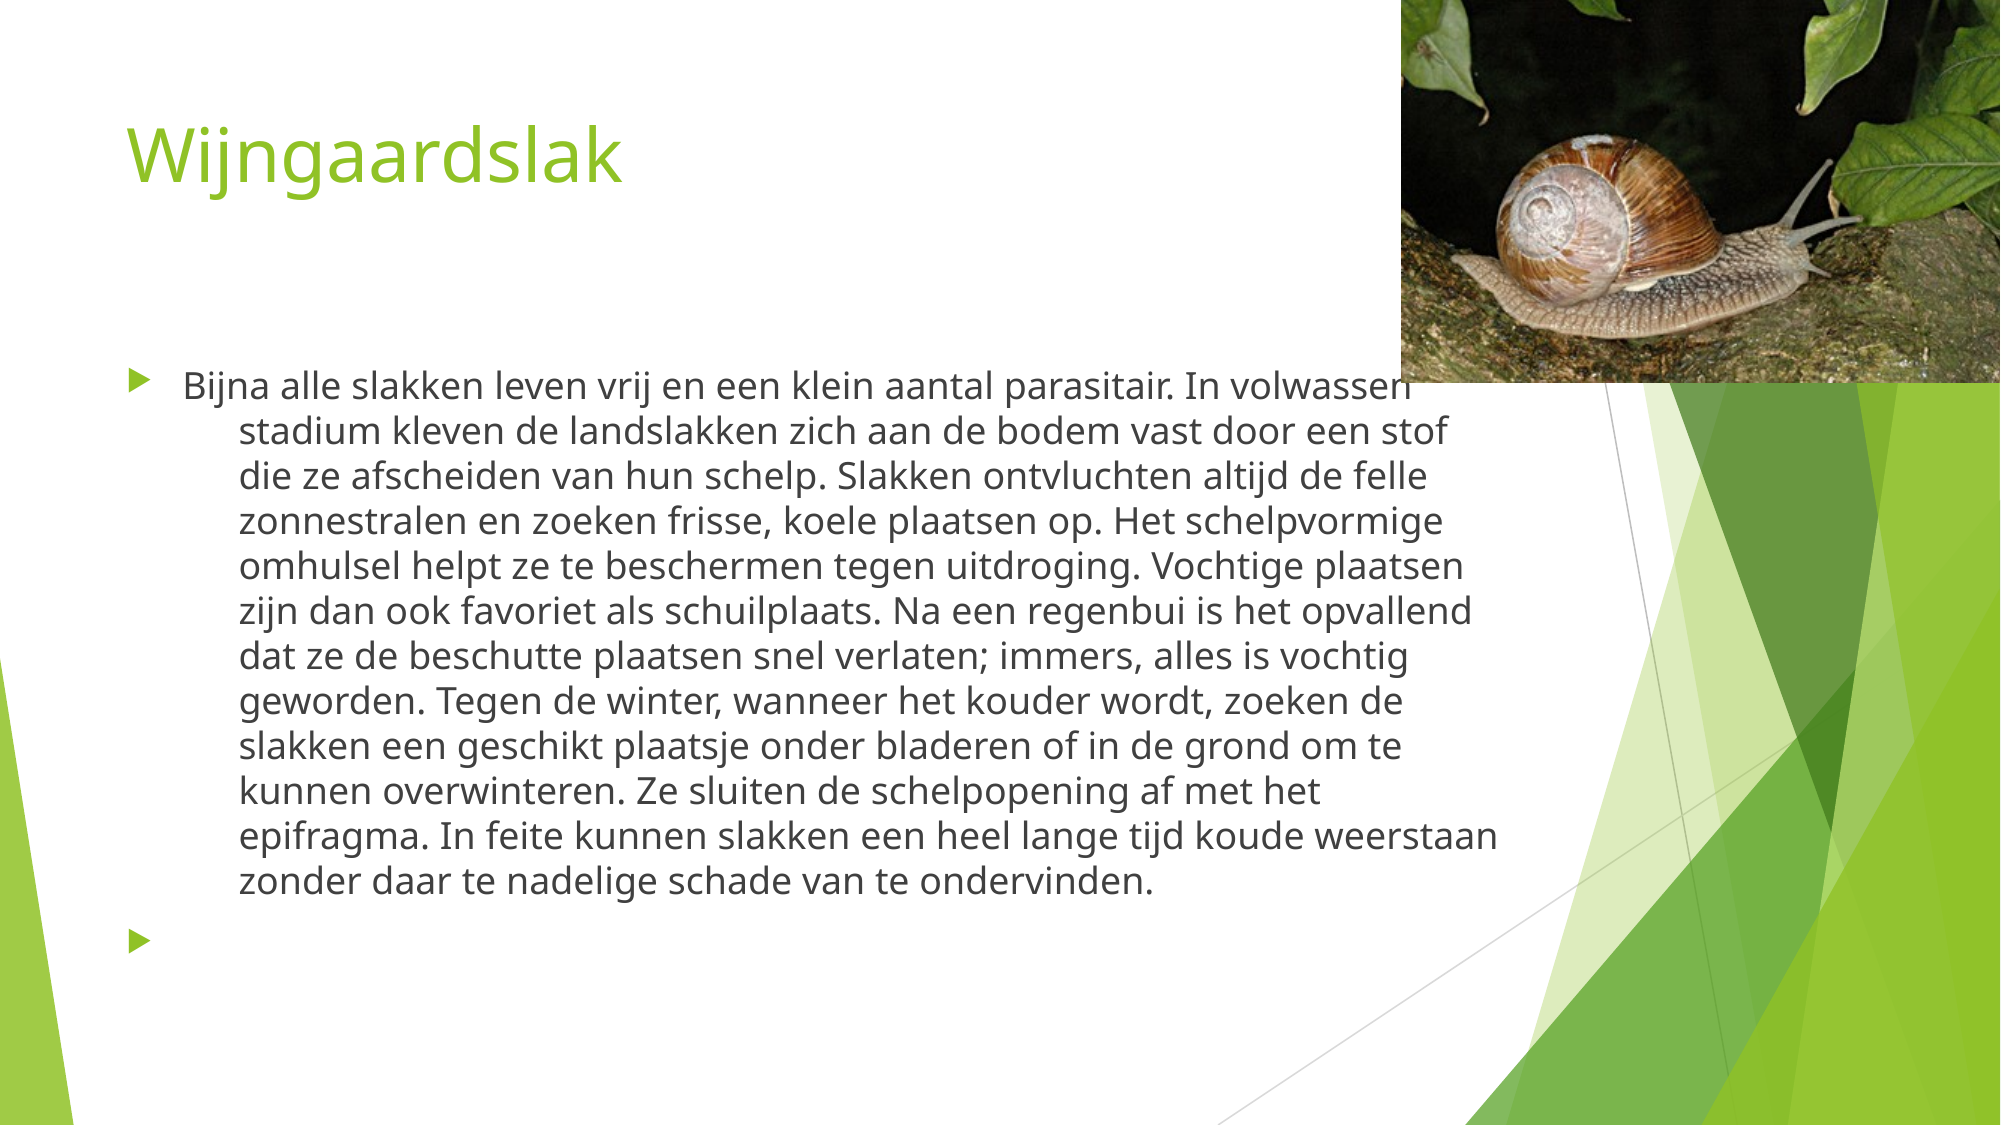

# Wijngaardslak
Bijna alle slakken leven vrij en een klein aantal parasitair. In volwassen stadium kleven de landslakken zich aan de bodem vast door een stof die ze afscheiden van hun schelp. Slakken ontvluchten altijd de felle zonnestralen en zoeken frisse, koele plaatsen op. Het schelpvormige omhulsel helpt ze te beschermen tegen uitdroging. Vochtige plaatsen zijn dan ook favoriet als schuilplaats. Na een regenbui is het opvallend dat ze de beschutte plaatsen snel verlaten; immers, alles is vochtig geworden. Tegen de winter, wanneer het kouder wordt, zoeken de slakken een geschikt plaatsje onder bladeren of in de grond om te kunnen overwinteren. Ze sluiten de schelpopening af met het epifragma. In feite kunnen slakken een heel lange tijd koude weerstaan zonder daar te nadelige schade van te ondervinden.